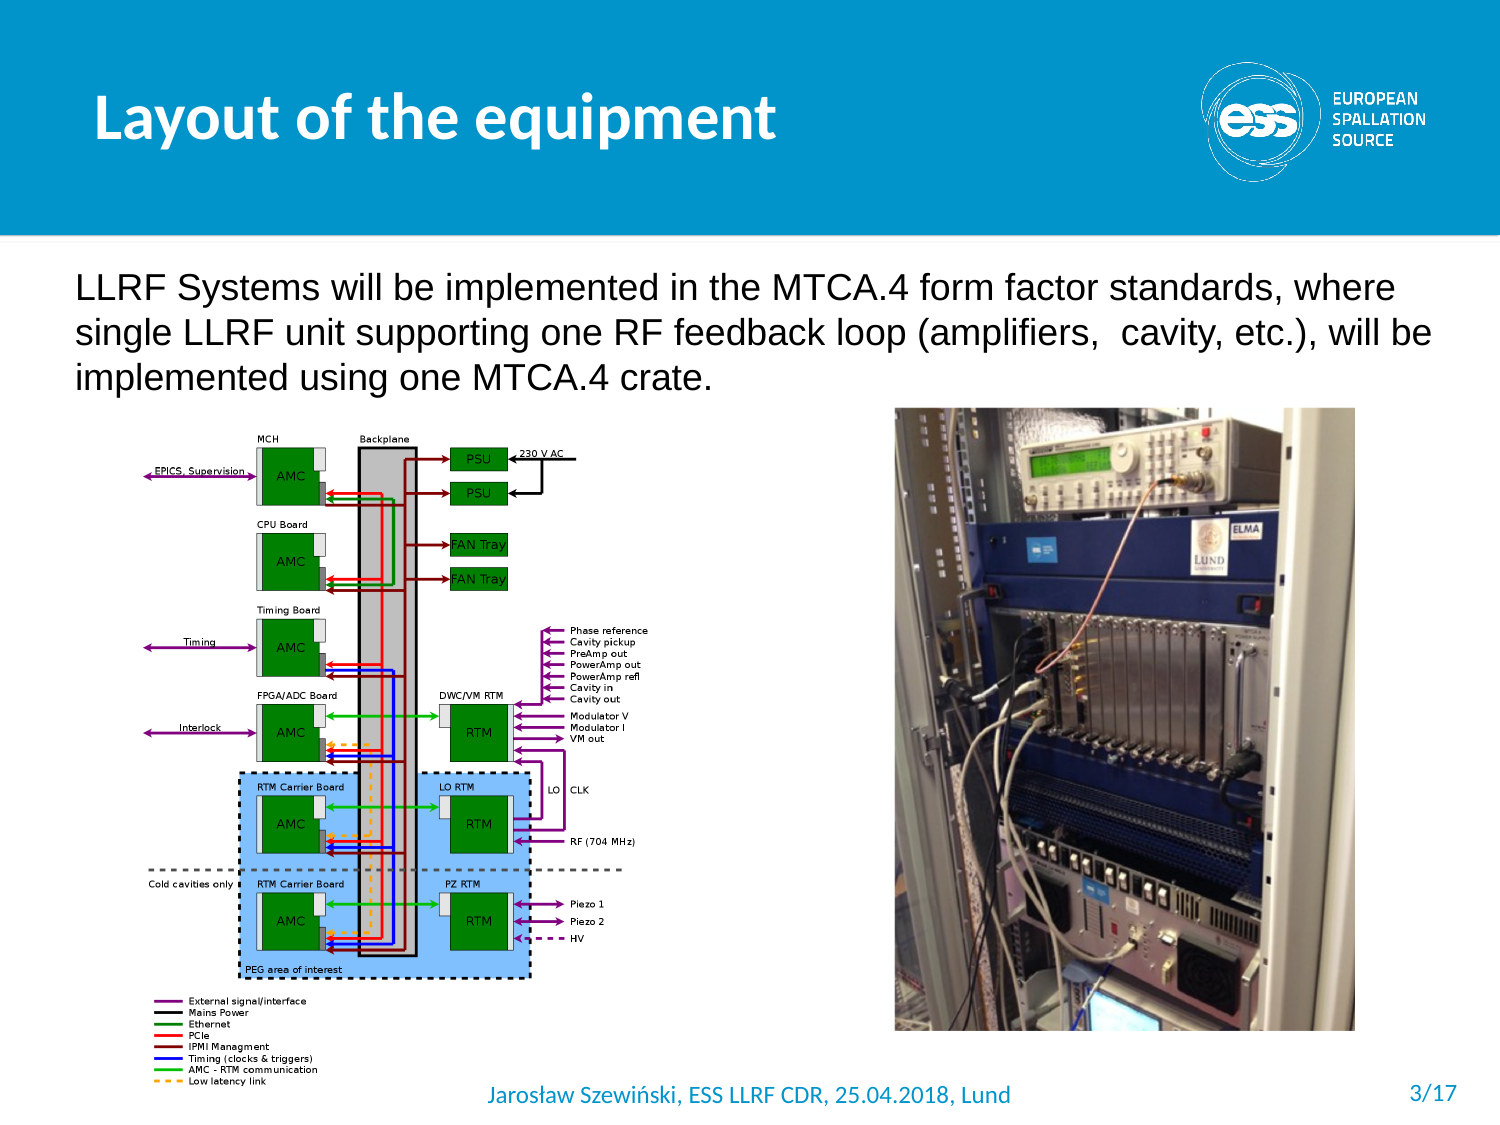

Layout of the equipment
# LLRF Systems will be implemented in the MTCA.4 form factor standards, where single LLRF unit supporting one RF feedback loop (amplifiers, cavity, etc.), will be implemented using one MTCA.4 crate.
Jarosław Szewiński, ESS LLRF CDR, 25.04.2018, Lund